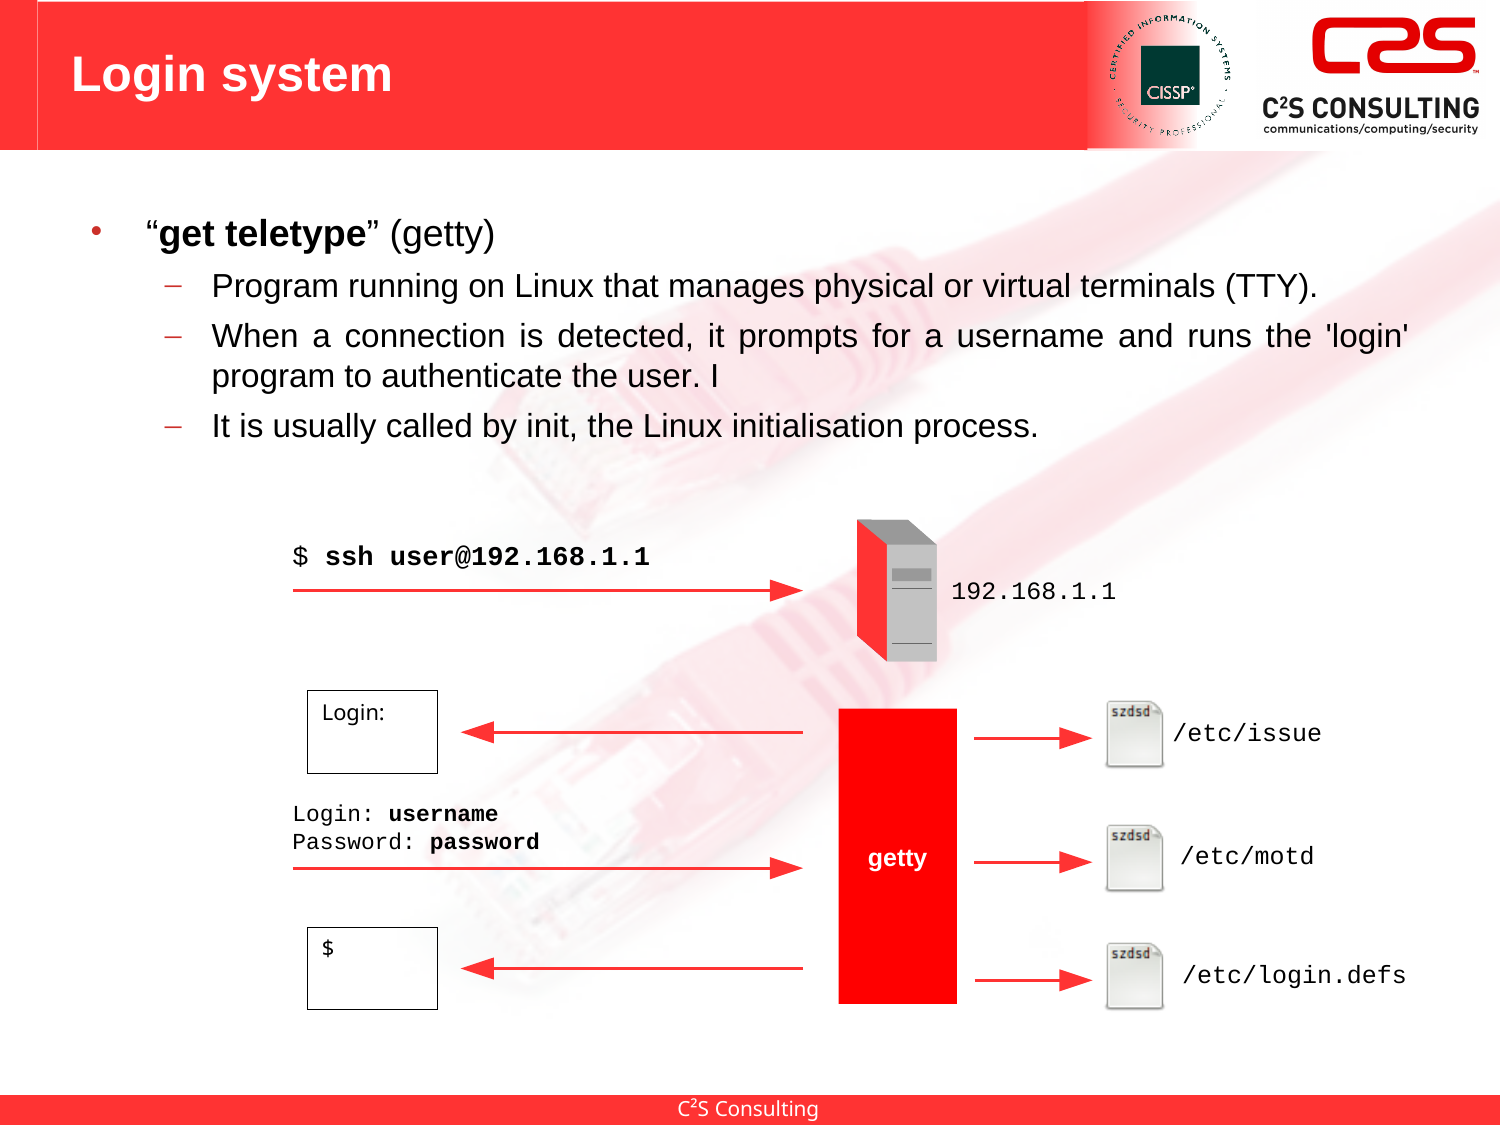

# Login system
“get teletype” (getty)
Program running on Linux that manages physical or virtual terminals (TTY).
When a connection is detected, it prompts for a username and runs the 'login' program to authenticate the user. I
It is usually called by init, the Linux initialisation process.
$ ssh user@192.168.1.1
192.168.1.1
Login:
getty
/etc/issue
Login: username
Password: password
/etc/motd
$
/etc/login.defs